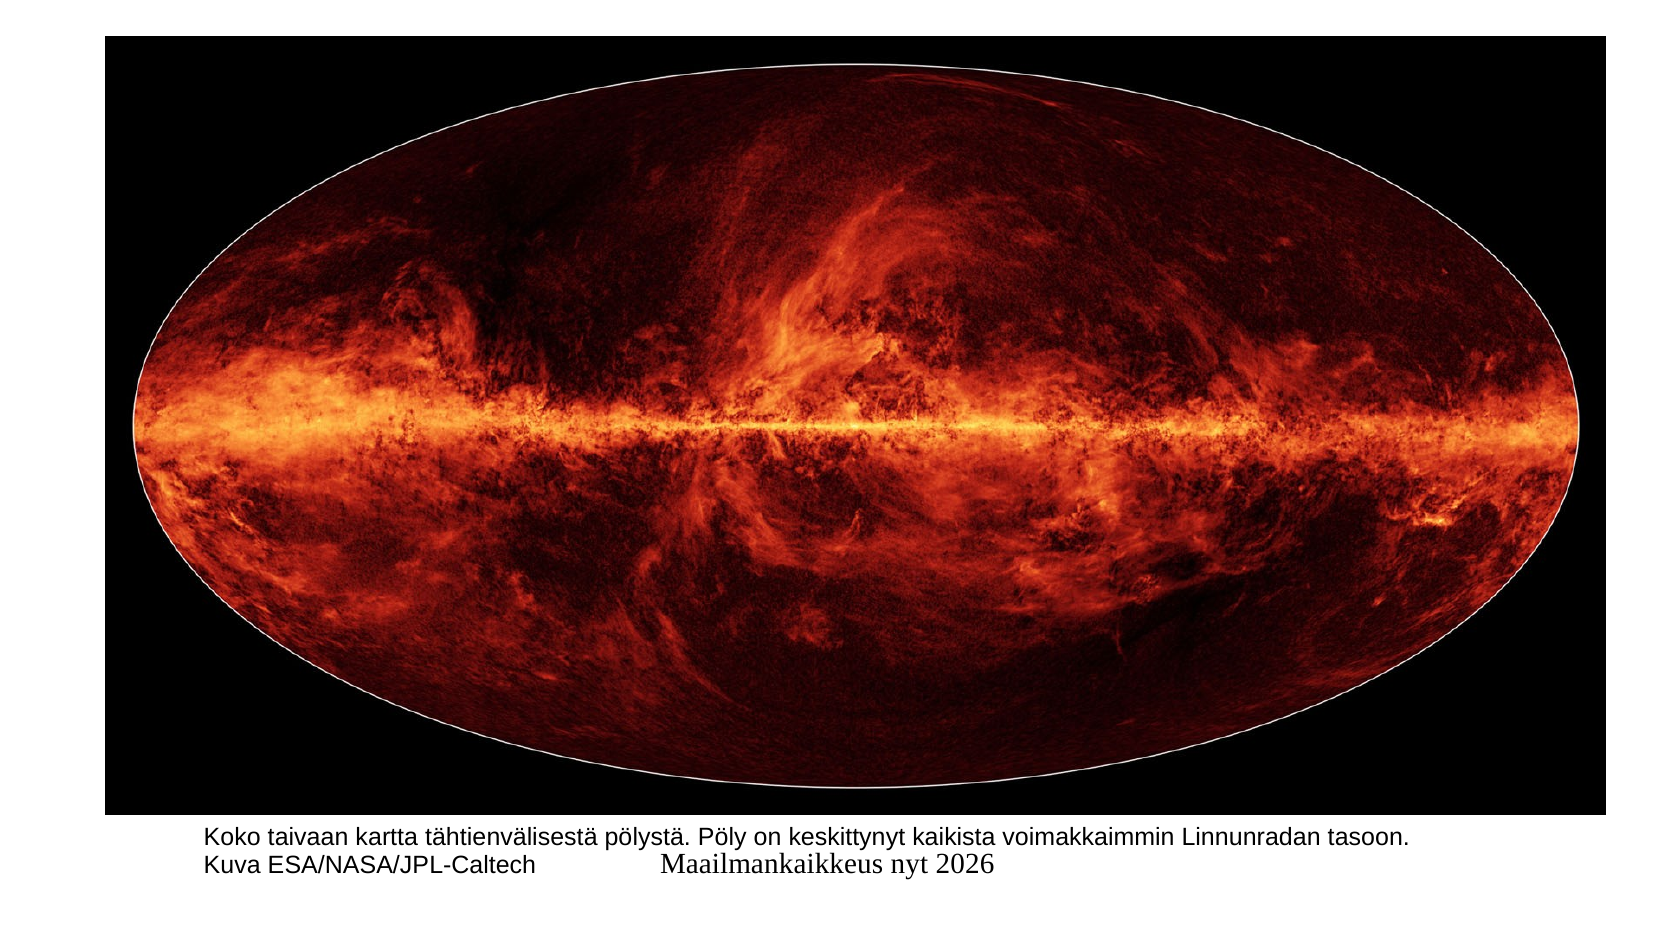

Koko taivaan kartta tähtienvälisestä pölystä. Pöly on keskittynyt kaikista voimakkaimmin Linnunradan tasoon. Kuva ESA/NASA/JPL-Caltech